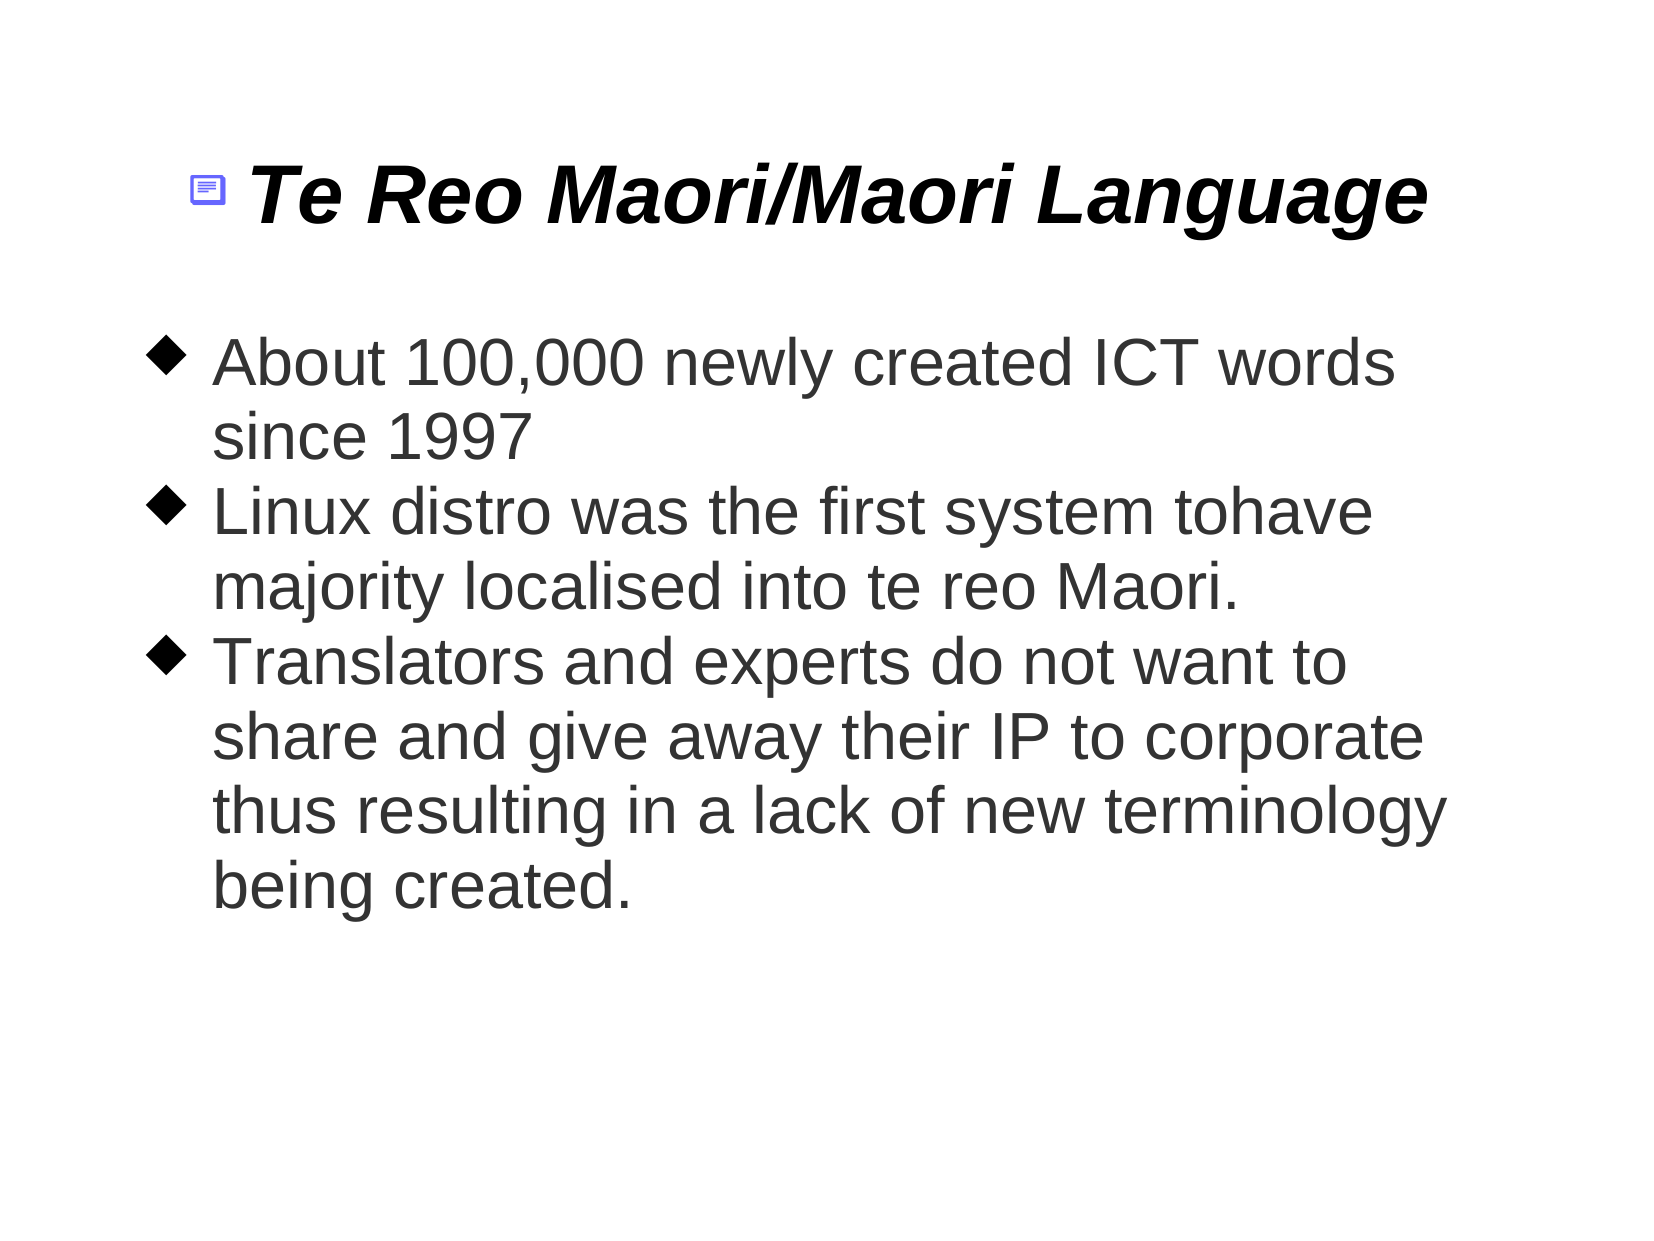

# Te Reo Maori/Maori Language
About 100,000 newly created ICT words since 1997
Linux distro was the first system tohave majority localised into te reo Maori.
Translators and experts do not want to share and give away their IP to corporate thus resulting in a lack of new terminology being created.